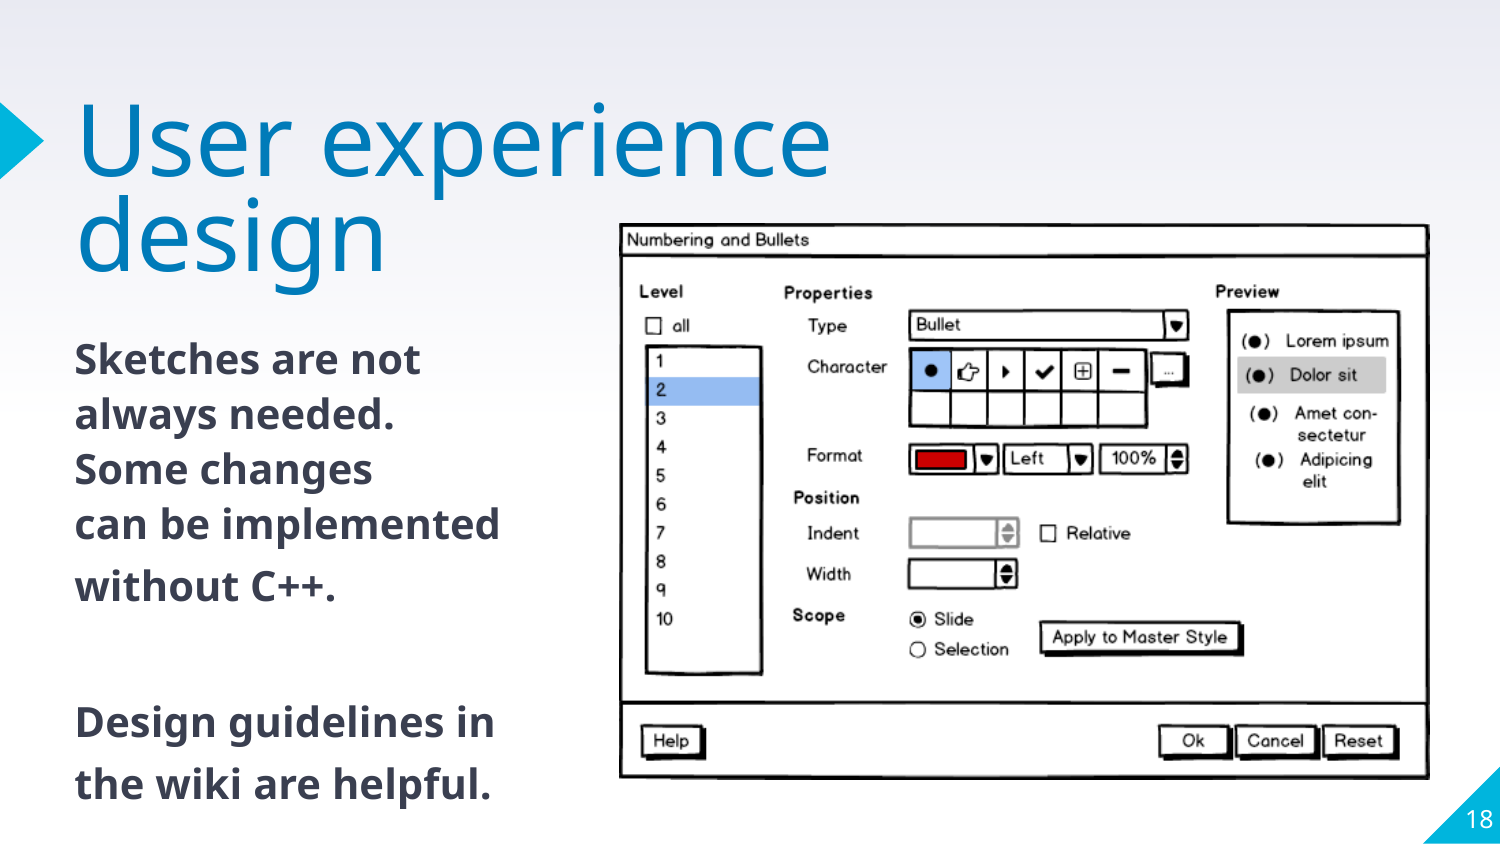

# User experience design
Sketches are not always needed. Some changes can be implemented without C++.
Design guidelines in the wiki are helpful.